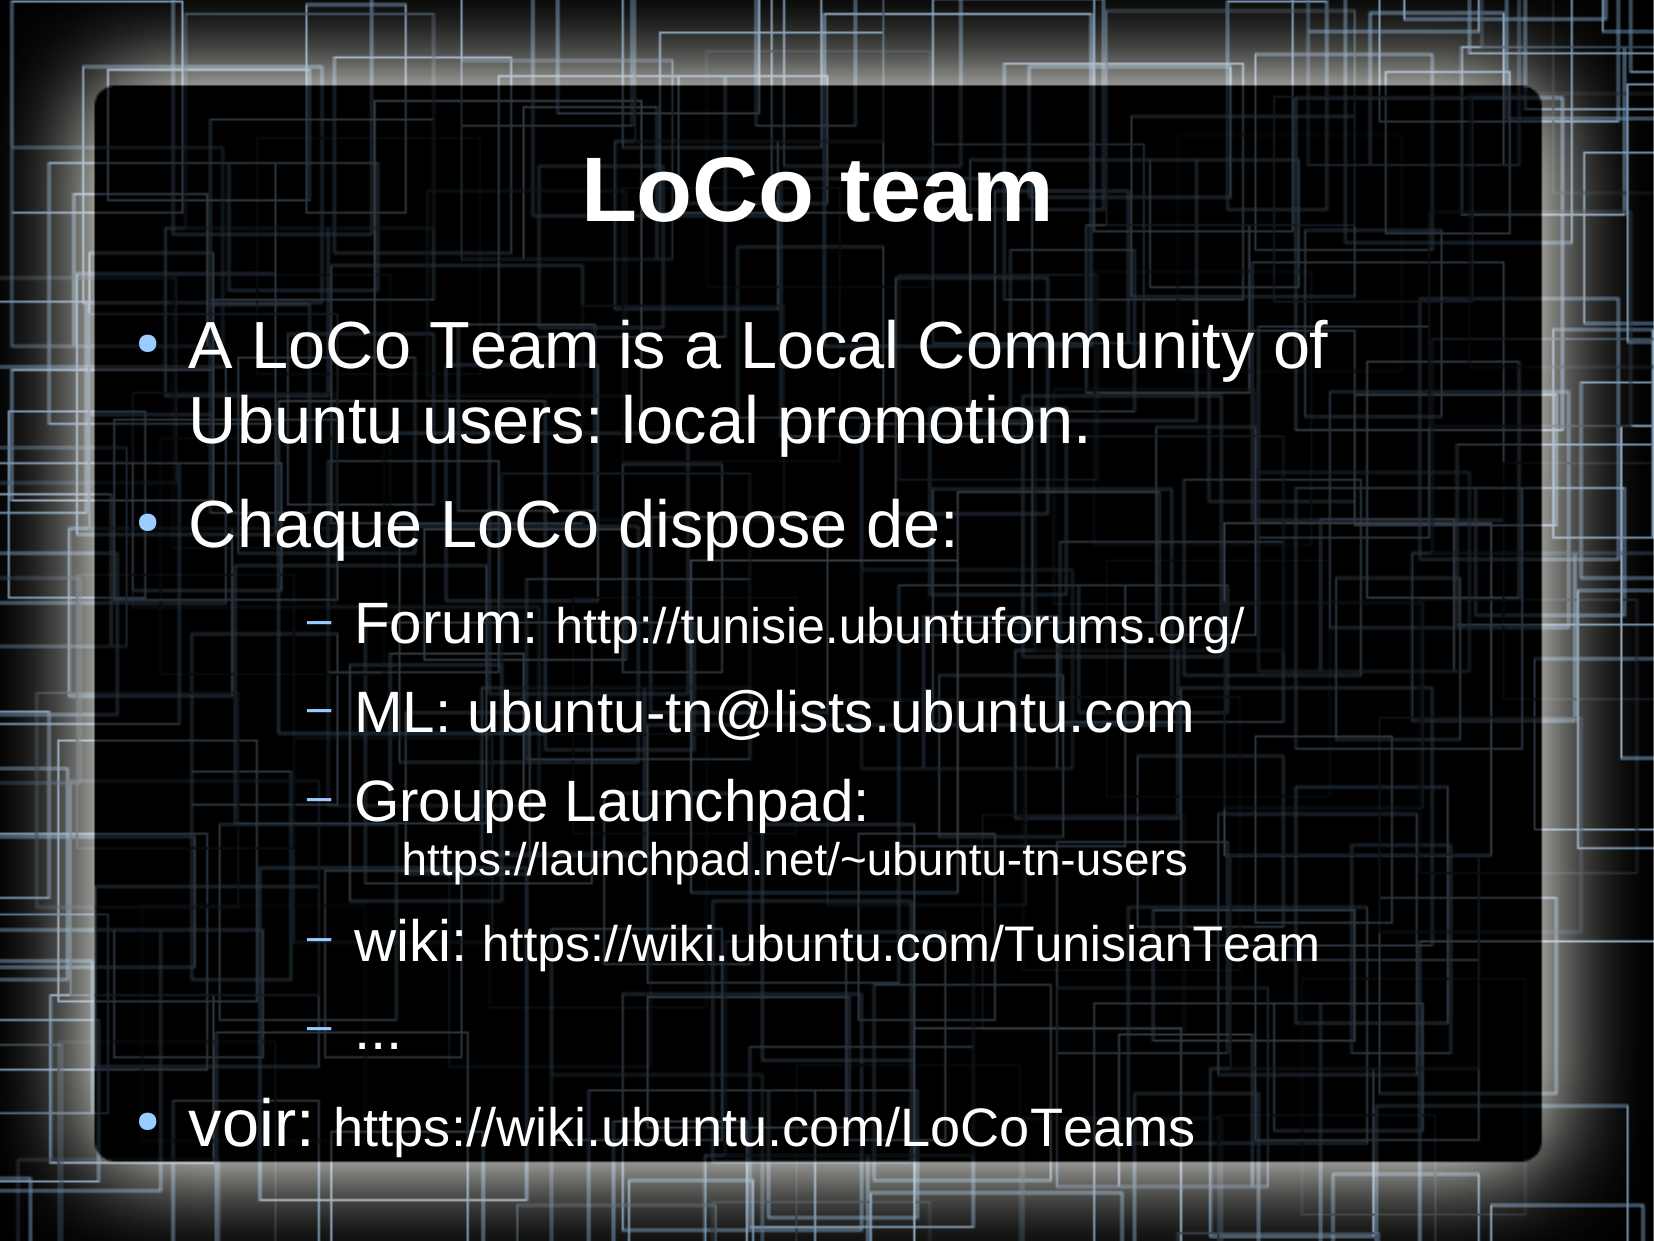

# LoCo team
A LoCo Team is a Local Community of Ubuntu users: local promotion.
Chaque LoCo dispose de:
Forum: http://tunisie.ubuntuforums.org/
ML: ubuntu-tn@lists.ubuntu.com
Groupe Launchpad:
https://launchpad.net/~ubuntu-tn-users
wiki: https://wiki.ubuntu.com/TunisianTeam
...
voir: https://wiki.ubuntu.com/LoCoTeams